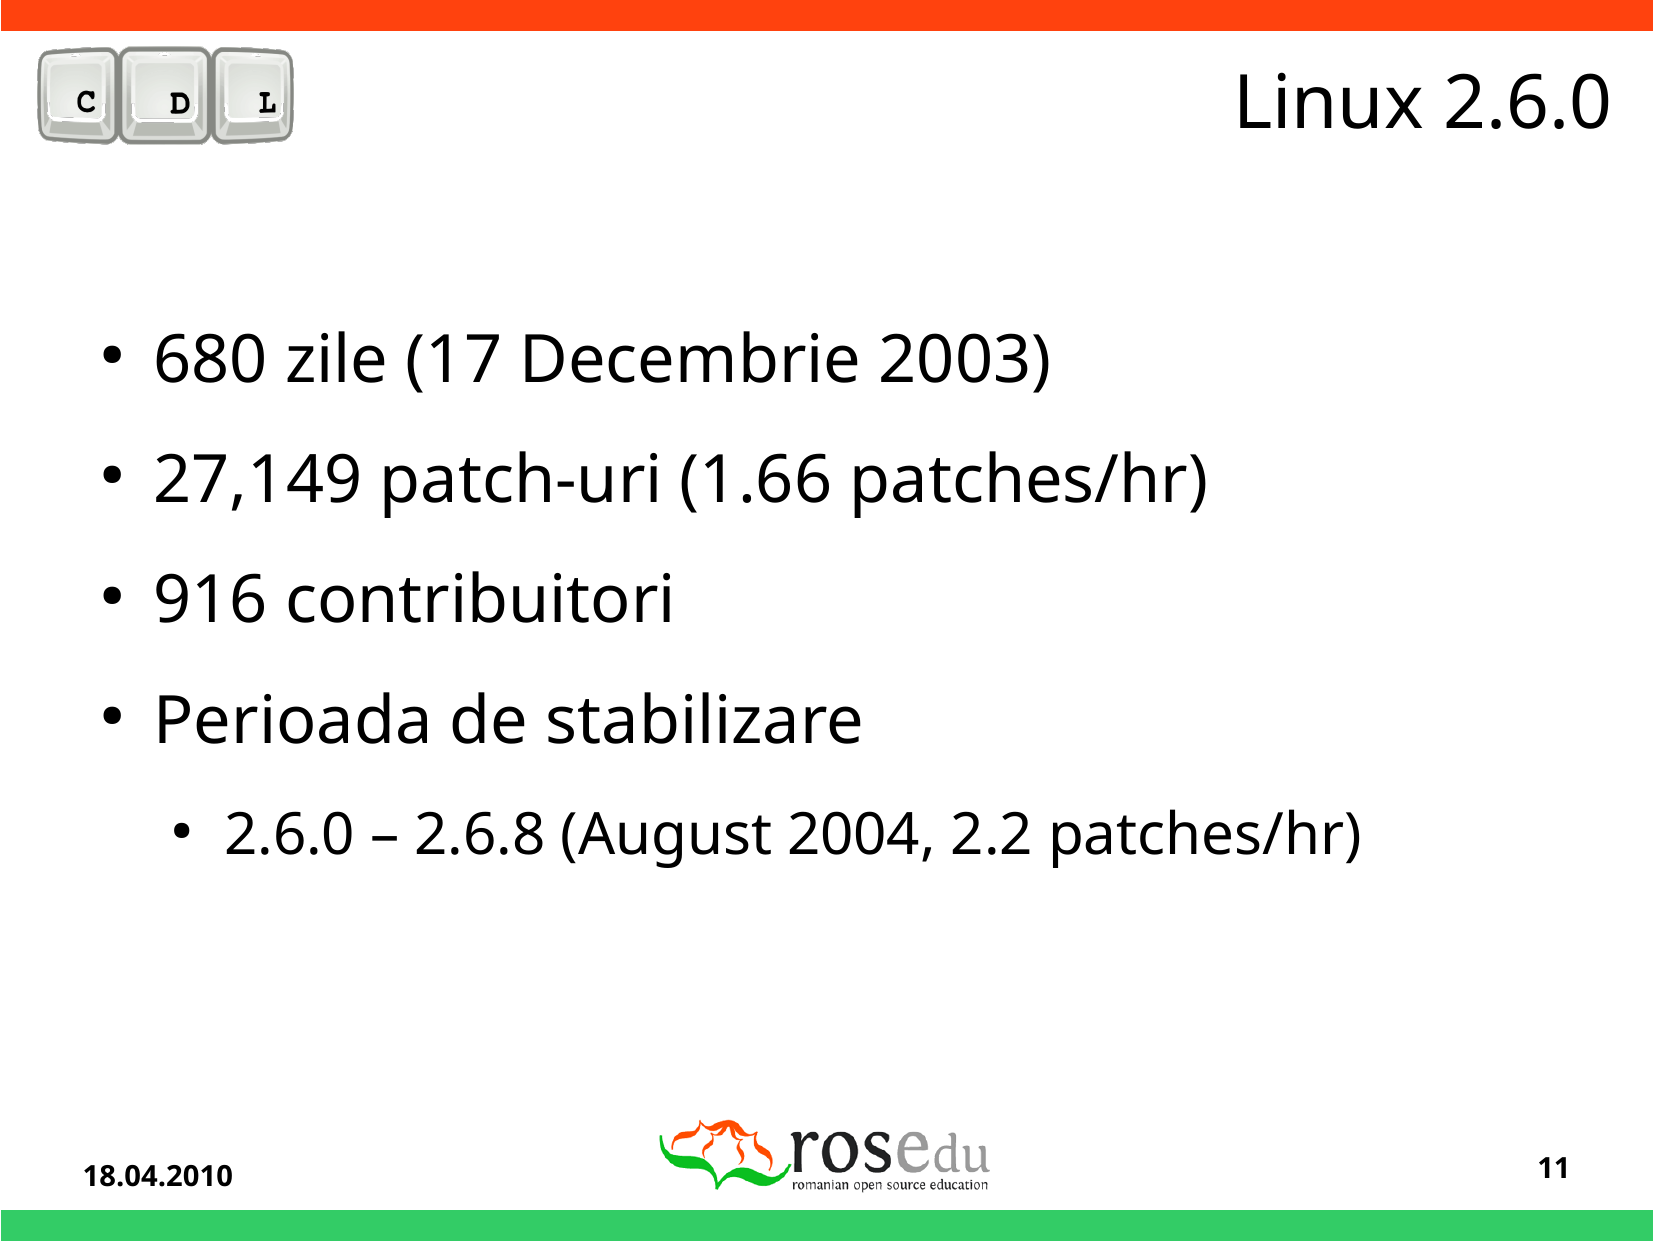

# Linux 2.6.0
680 zile (17 Decembrie 2003)
27,149 patch-uri (1.66 patches/hr)
916 contribuitori
Perioada de stabilizare
2.6.0 – 2.6.8 (August 2004, 2.2 patches/hr)
11
18.04.2010